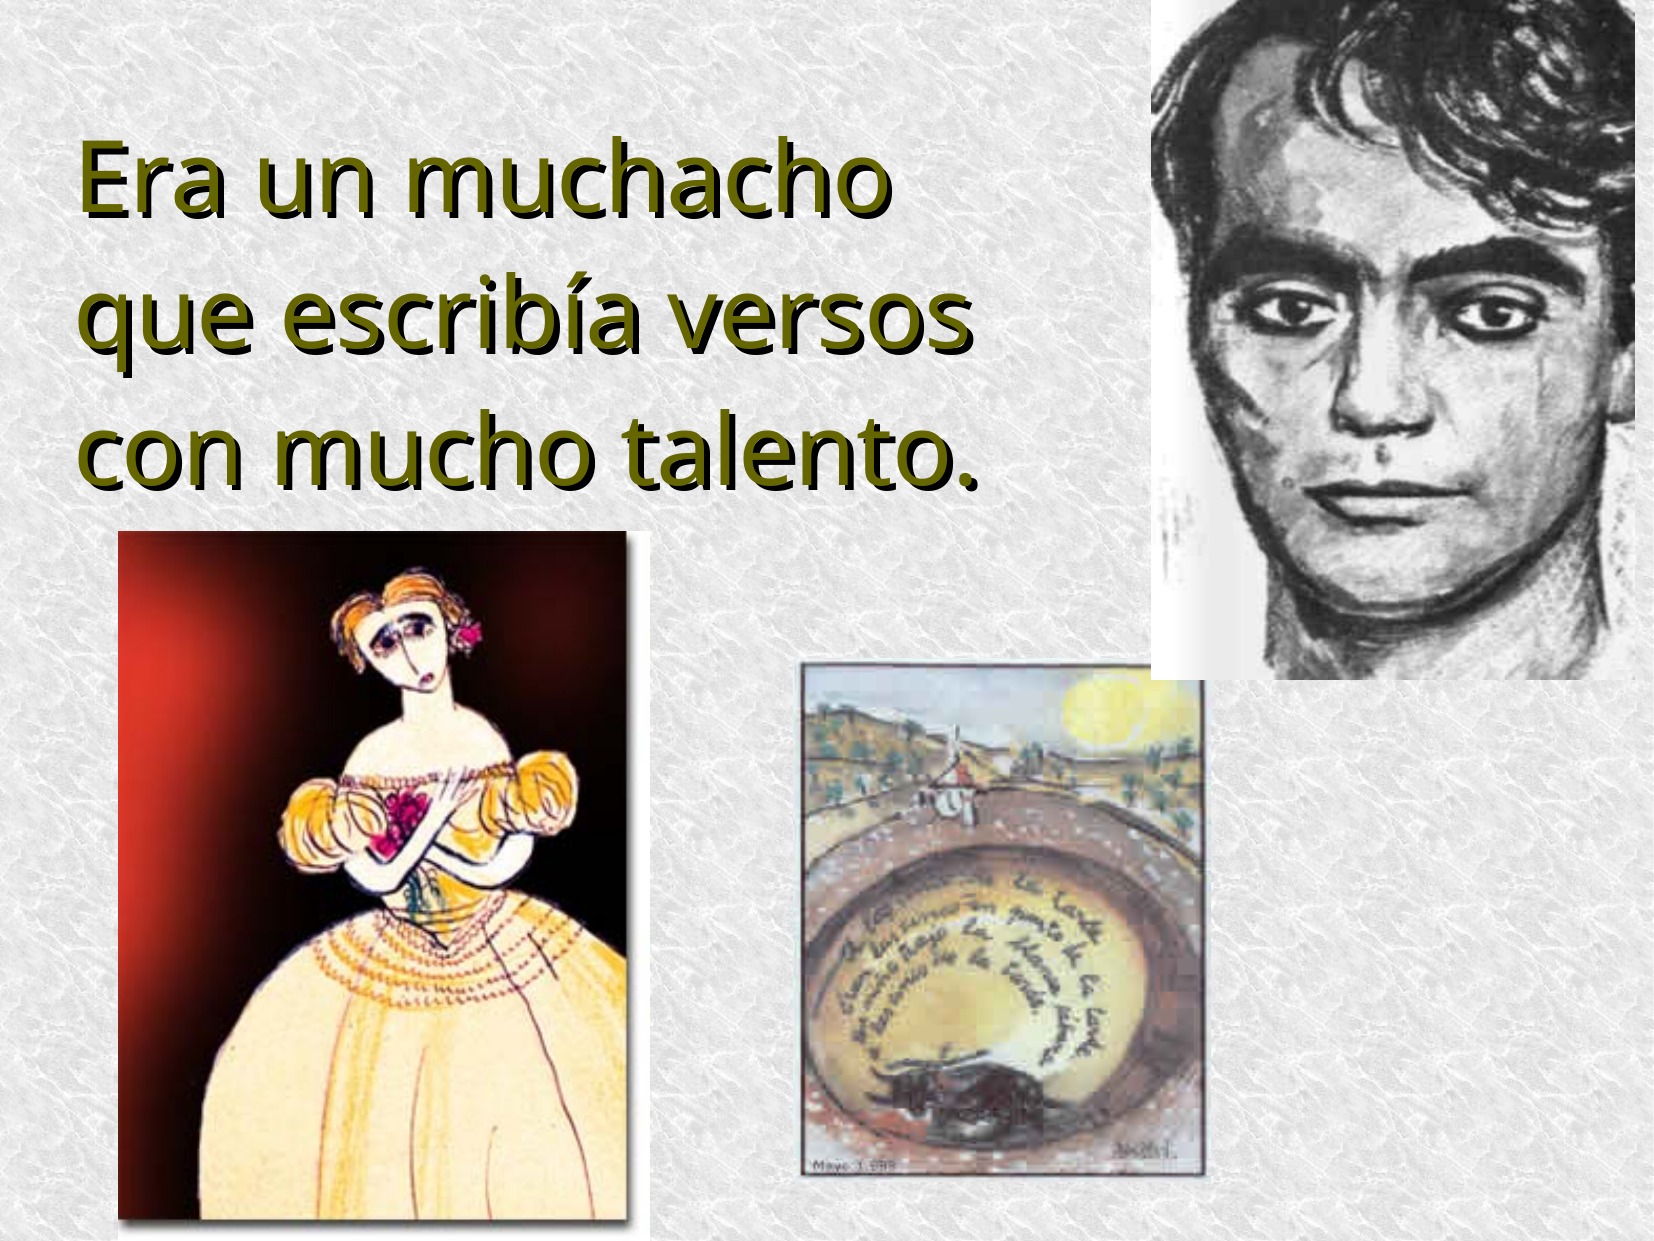

Era un muchacho
que escribía versos
con mucho talento.